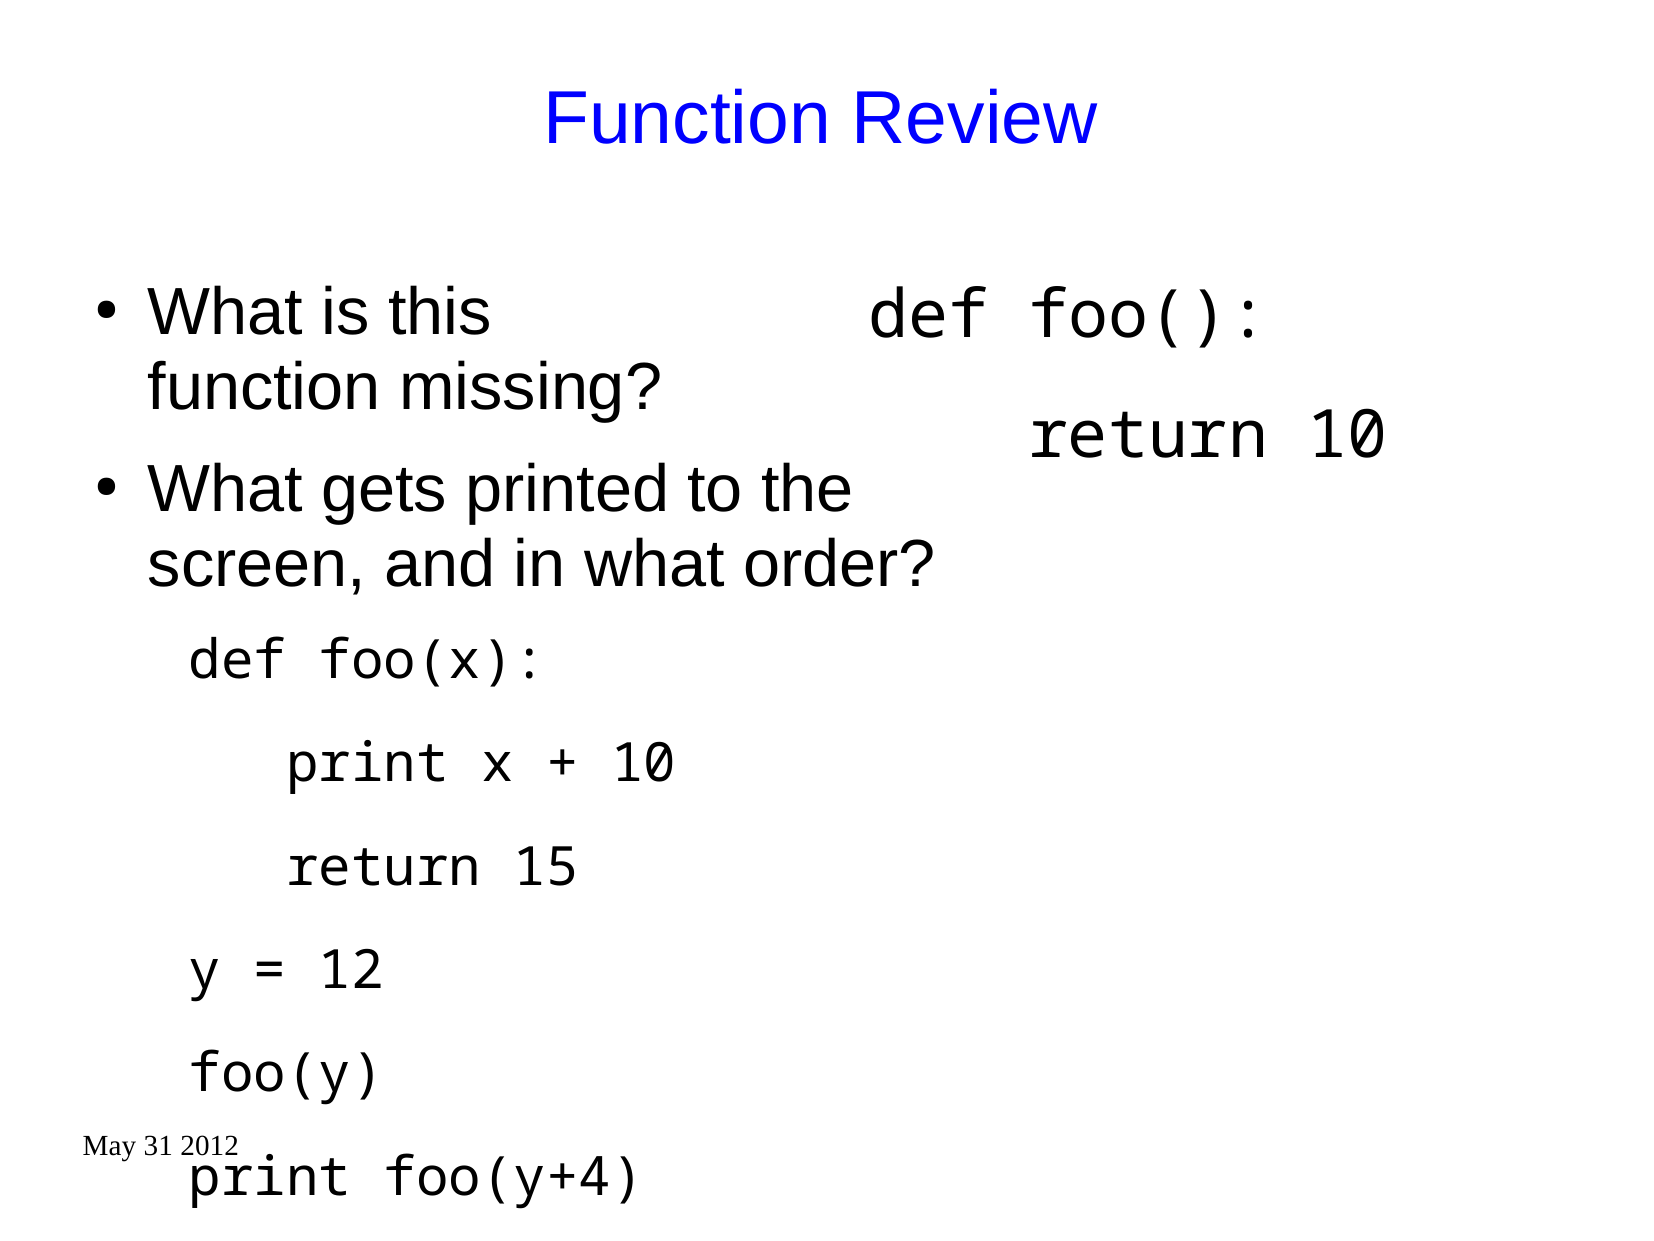

# Function Review
def foo():
 return 10
What is this function missing?
What gets printed to the screen, and in what order?
def foo(x):
 print x + 10
 return 15
y = 12
foo(y)
print foo(y+4)
May 31 2012